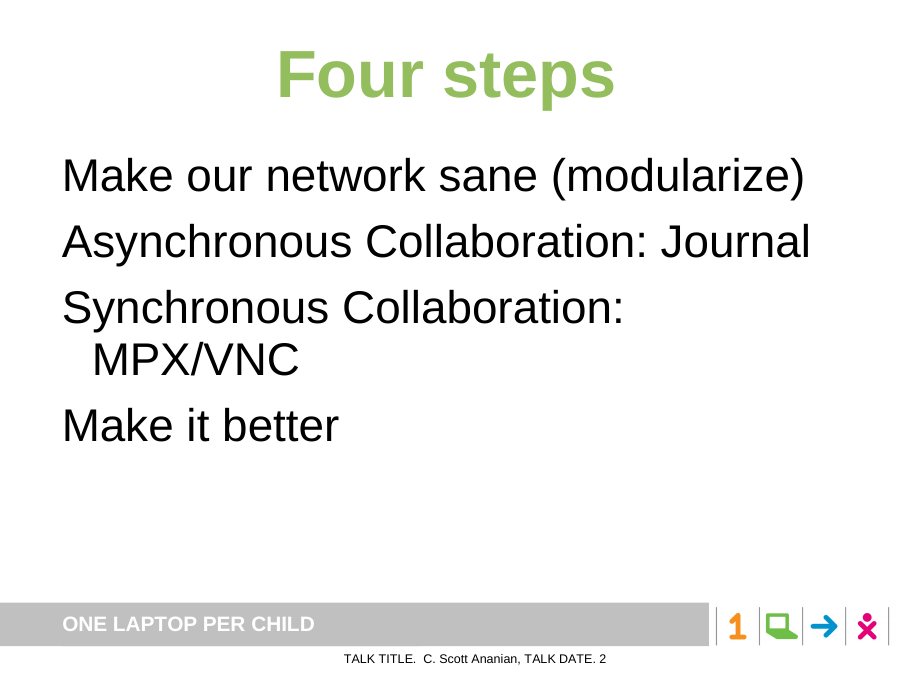

# Four steps
Make our network sane (modularize)
Asynchronous Collaboration: Journal
Synchronous Collaboration: MPX/VNC
Make it better